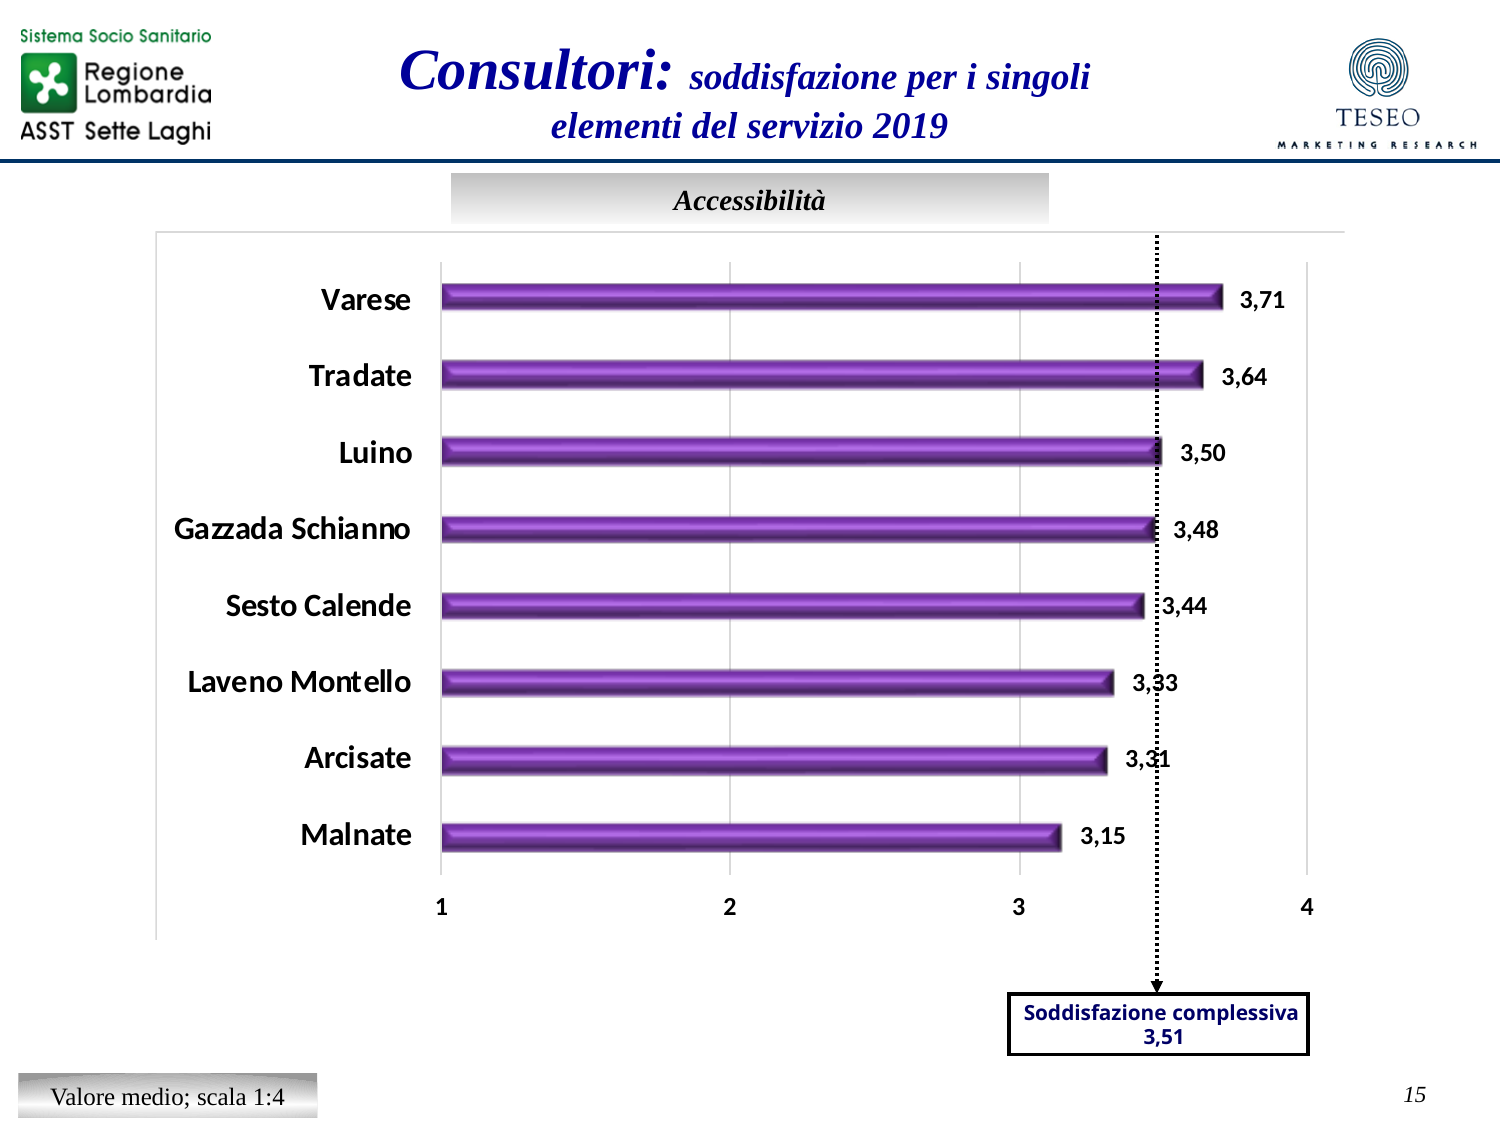

Consultori: soddisfazione per i singoli
elementi del servizio 2019
Accessibilità
Soddisfazione complessiva
3,51
Valore medio; scala 1:4